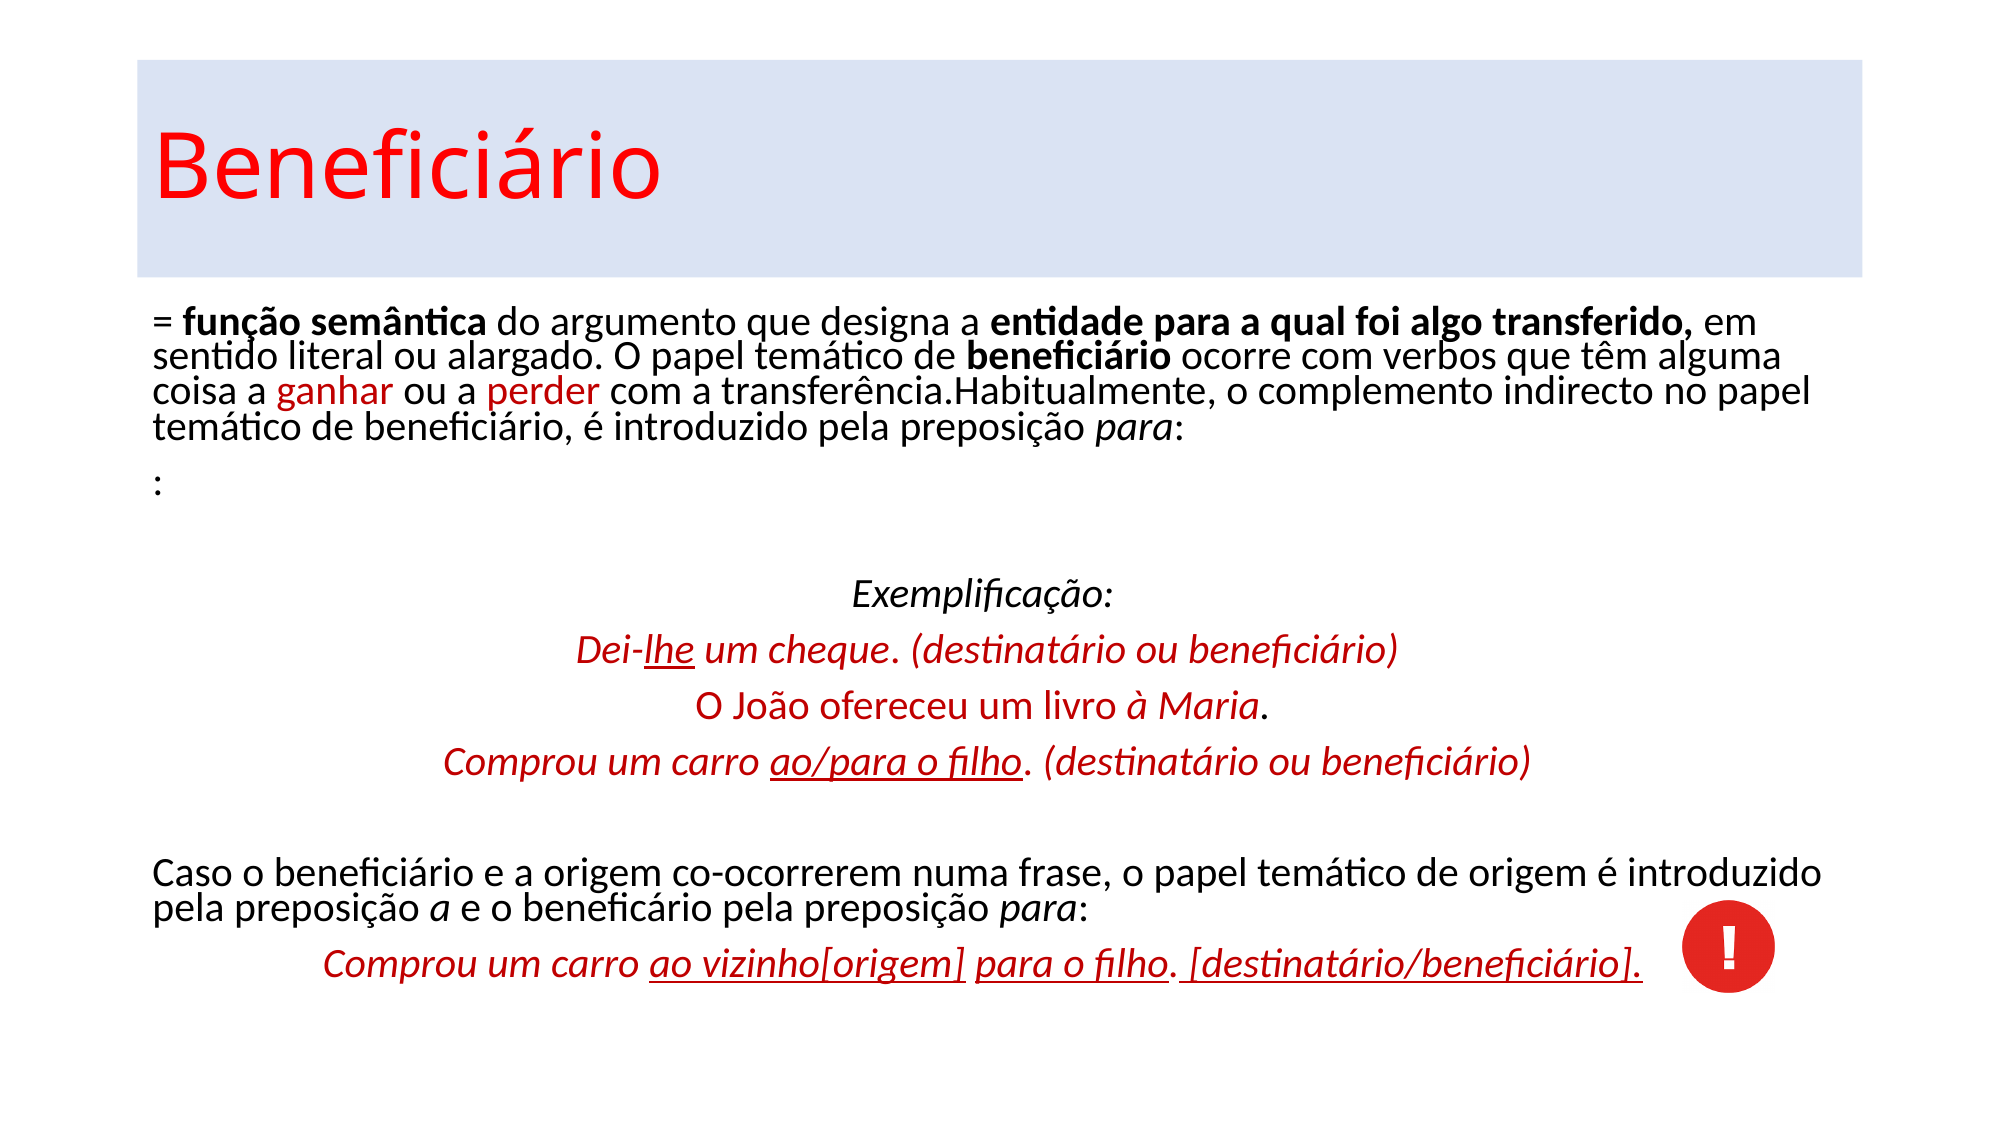

# Beneficiário
= função semântica do argumento que designa a entidade para a qual foi algo transferido, em sentido literal ou alargado. O papel temático de beneficiário ocorre com verbos que têm alguma coisa a ganhar ou a perder com a transferência.Habitualmente, o complemento indirecto no papel temático de beneficiário, é introduzido pela preposição para:
:
Exemplificação:
Dei-lhe um cheque. (destinatário ou beneficiário)
O João ofereceu um livro à Maria.
Comprou um carro ao/para o filho. (destinatário ou beneficiário)
Caso o beneficiário e a origem co-ocorrerem numa frase, o papel temático de origem é introduzido pela preposição a e o beneficário pela preposição para:
Comprou um carro ao vizinho[origem] para o filho. [destinatário/beneficiário].